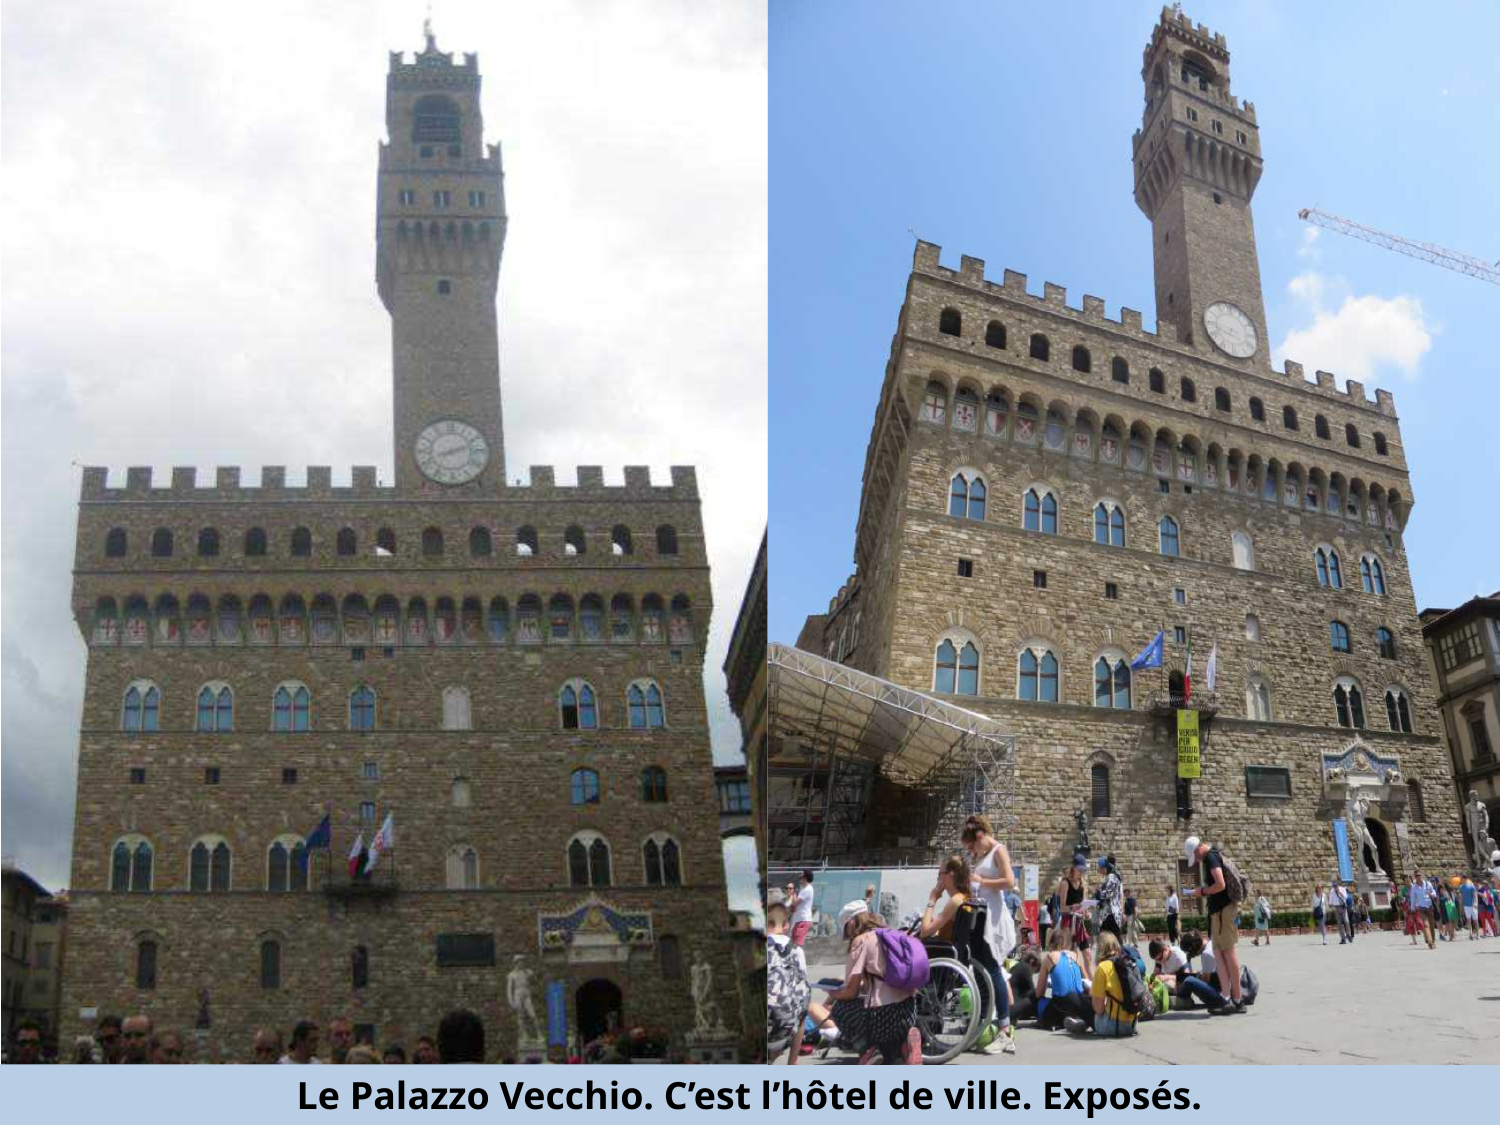

Le Palazzo Vecchio. C’est l’hôtel de ville. Exposés.